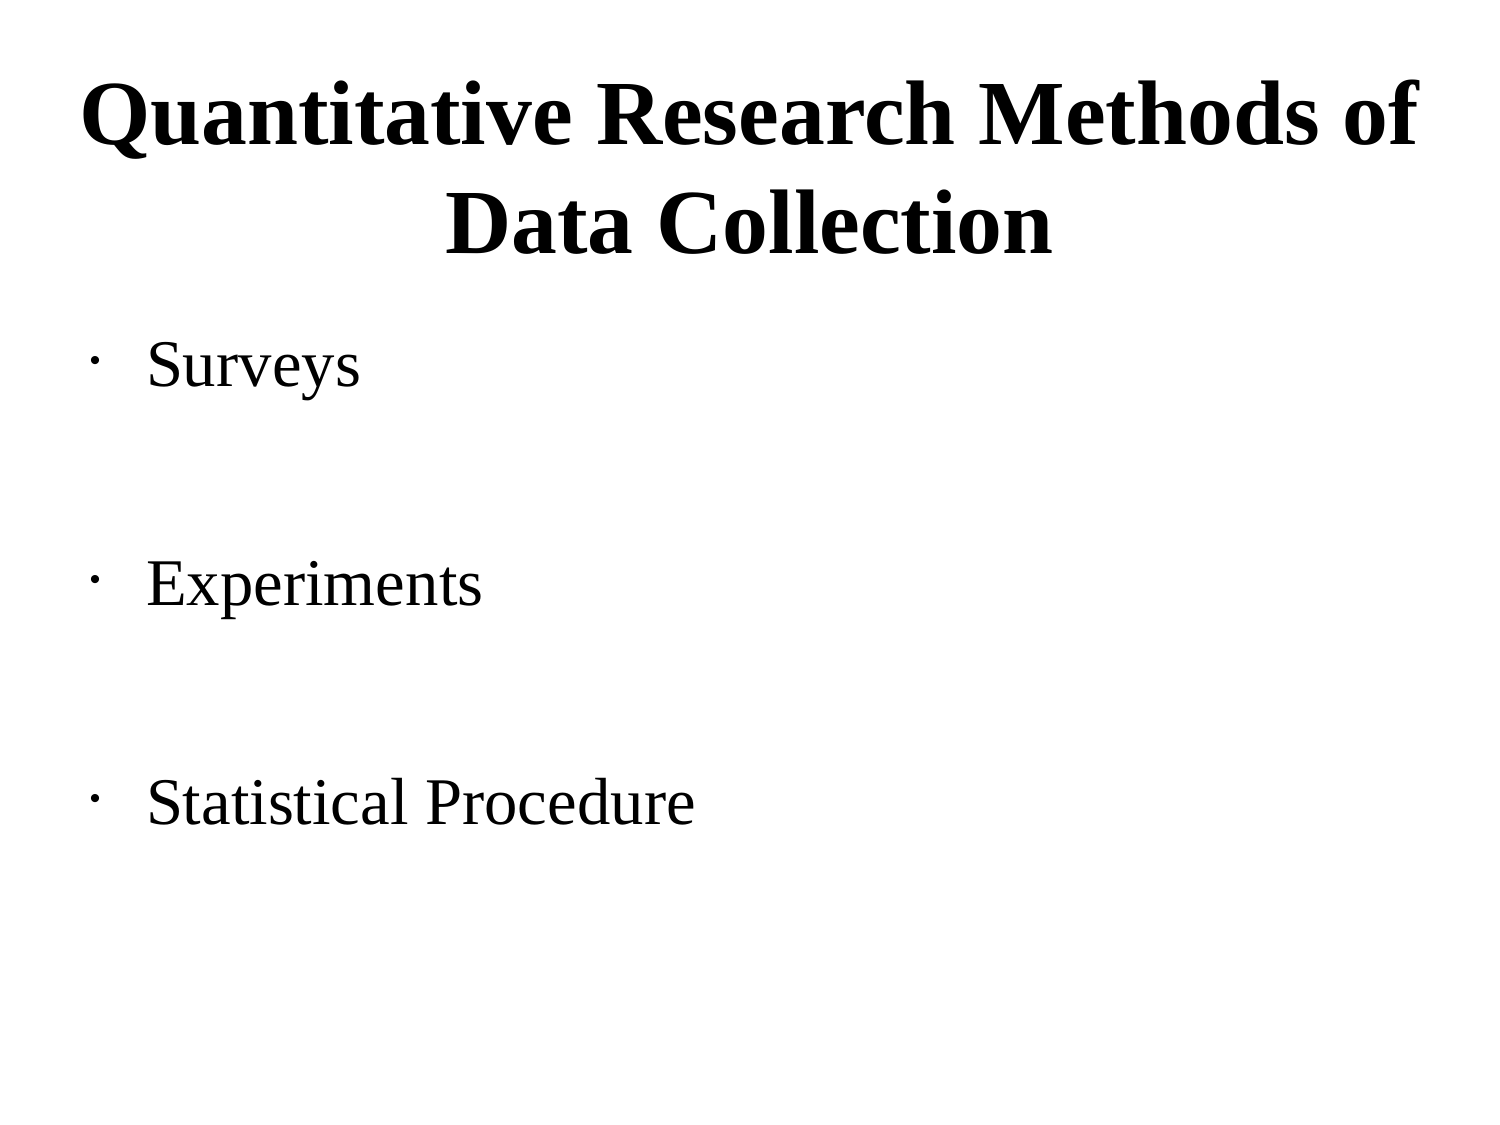

# Quantitative Research Methods of Data Collection
Surveys
Experiments
Statistical Procedure